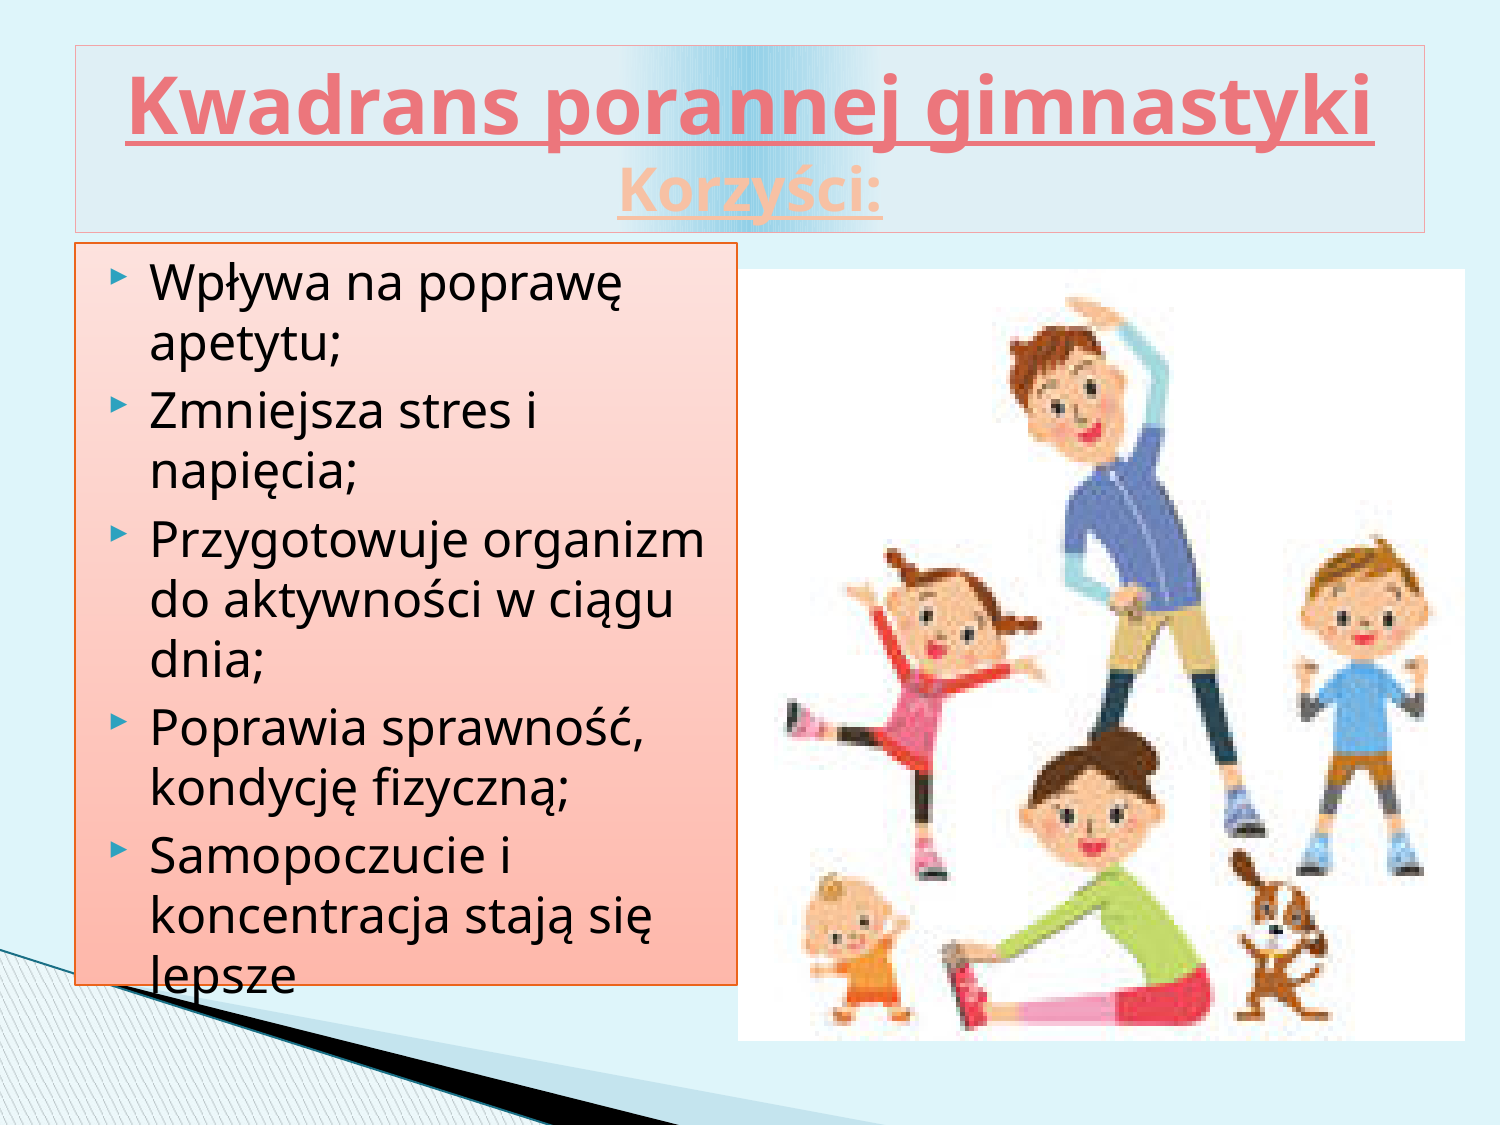

Kwadrans porannej gimnastyki
Korzyści:
# Wpływa na poprawę apetytu;
Zmniejsza stres i napięcia;
Przygotowuje organizm do aktywności w ciągu dnia;
Poprawia sprawność, kondycję fizyczną;
Samopoczucie i koncentracja stają się lepsze